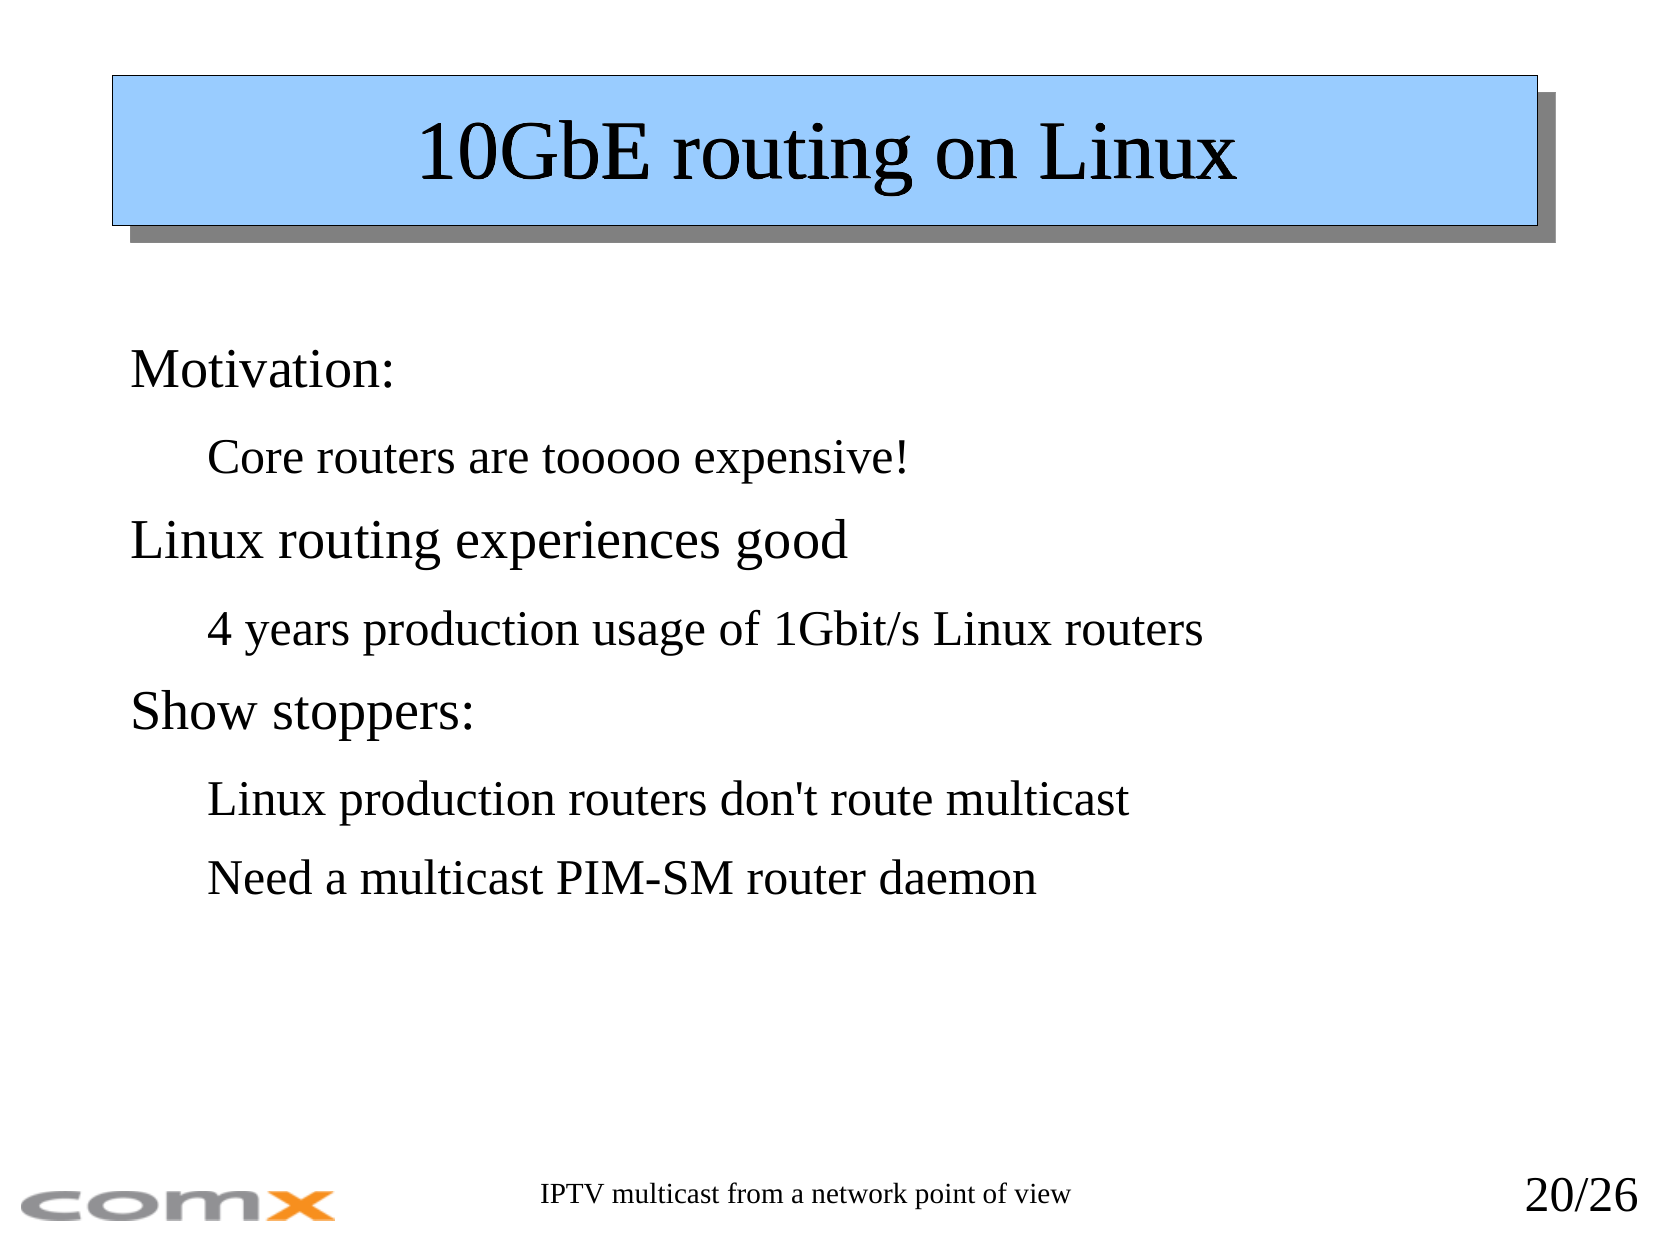

# 10GbE routing on Linux
Motivation:
Core routers are tooooo expensive!
Linux routing experiences good
4 years production usage of 1Gbit/s Linux routers
Show stoppers:
Linux production routers don't route multicast
Need a multicast PIM-SM router daemon